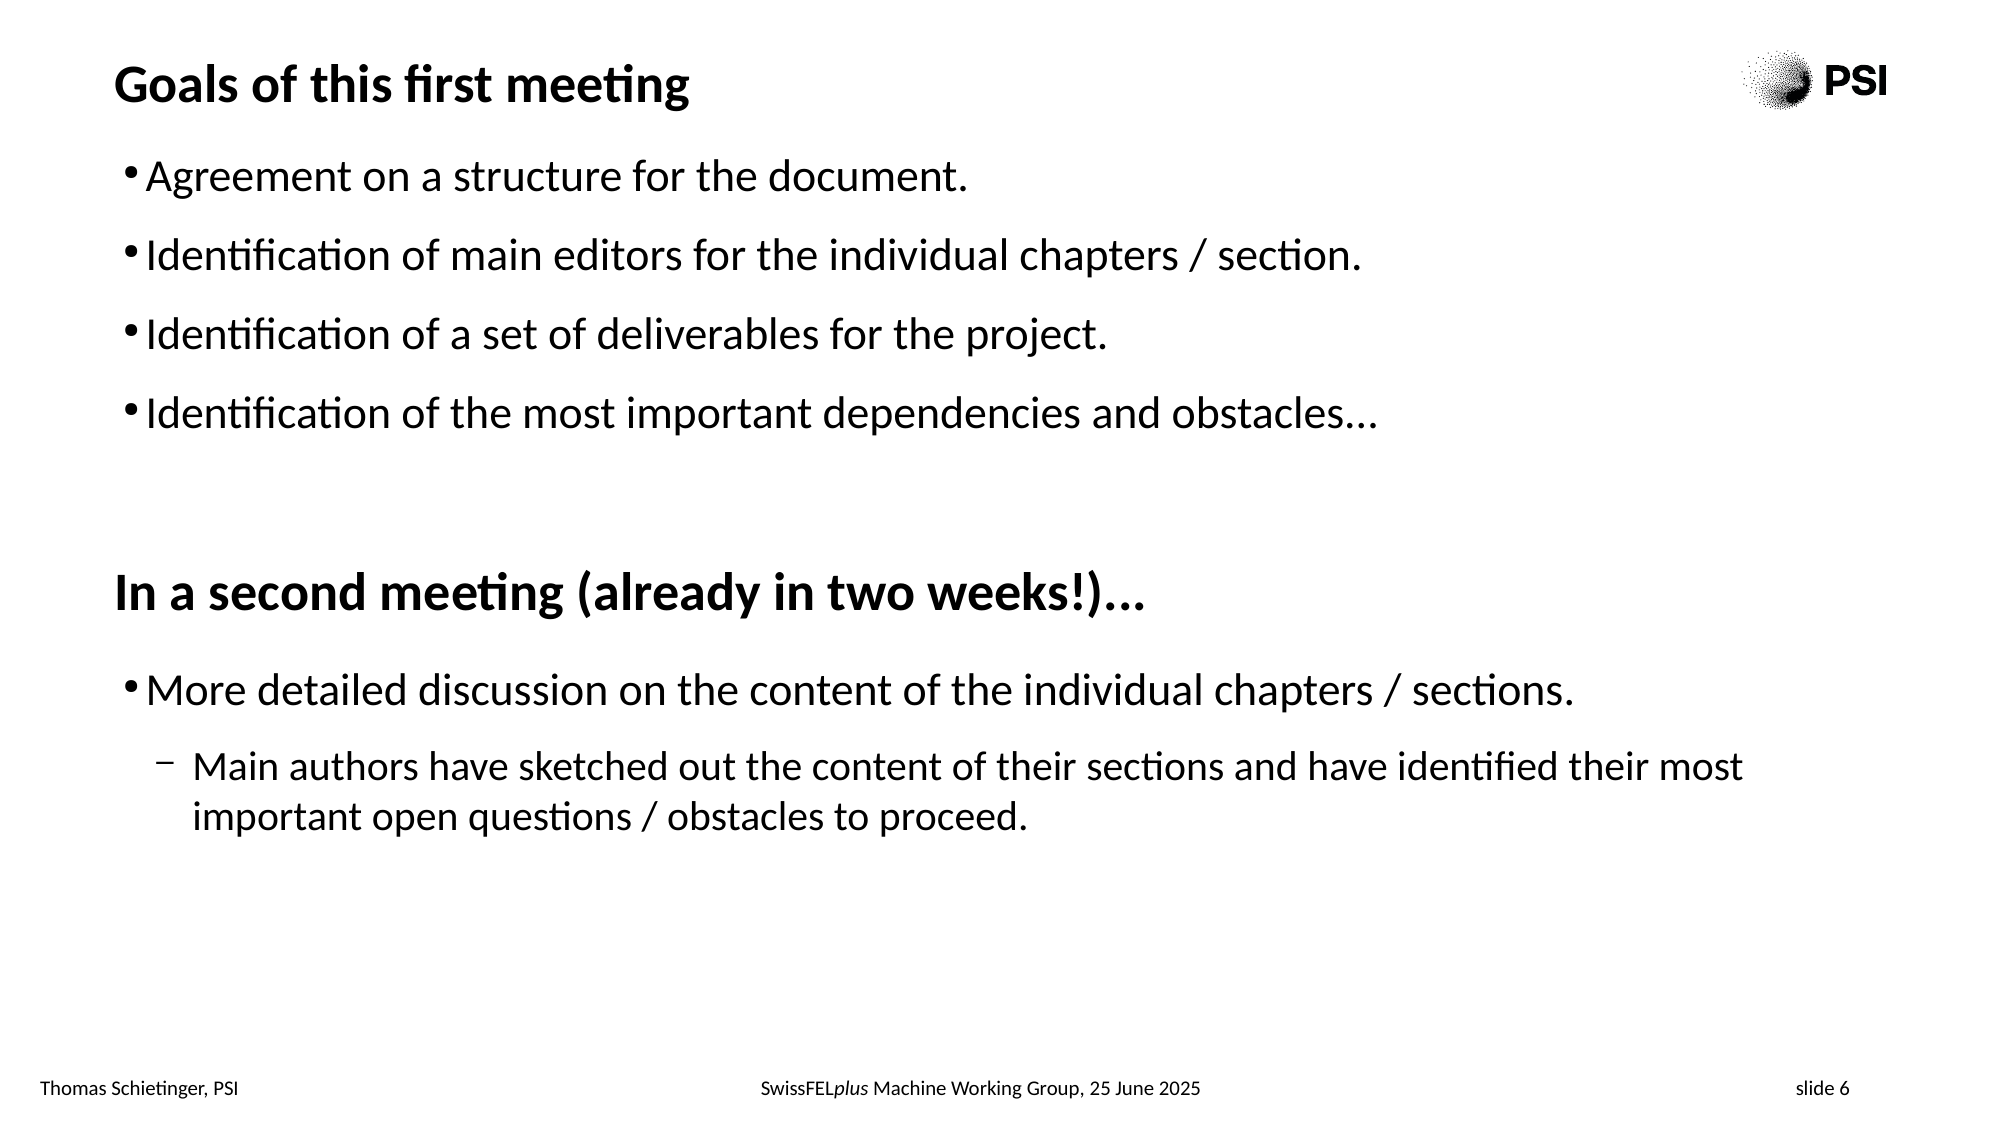

# Goals of this first meeting
Agreement on a structure for the document.
Identification of main editors for the individual chapters / section.
Identification of a set of deliverables for the project.
Identification of the most important dependencies and obstacles...
In a second meeting (already in two weeks!)...
More detailed discussion on the content of the individual chapters / sections.
Main authors have sketched out the content of their sections and have identified their most important open questions / obstacles to proceed.
PSI Center for Accelerator Science and Engineering
6